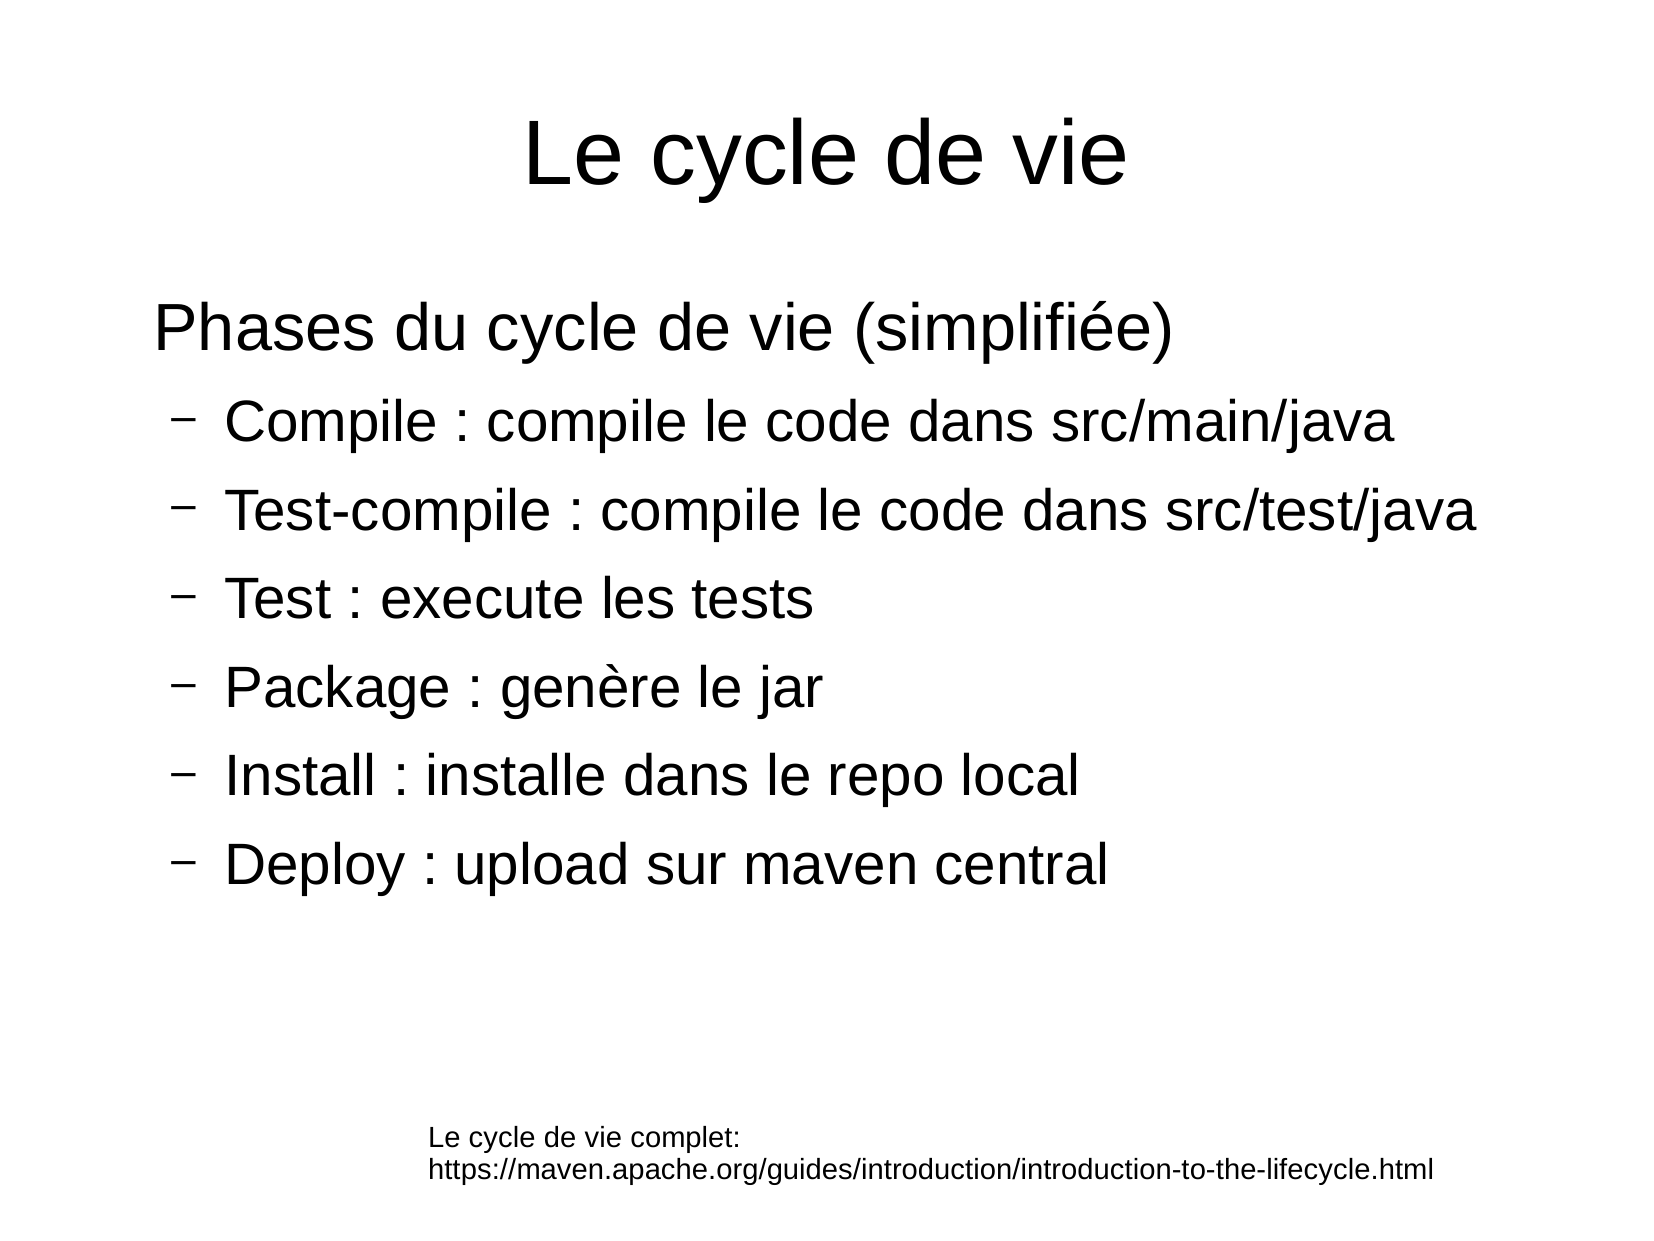

# Le cycle de vie
Phases du cycle de vie (simplifiée)
Compile : compile le code dans src/main/java
Test-compile : compile le code dans src/test/java
Test : execute les tests
Package : genère le jar
Install : installe dans le repo local
Deploy : upload sur maven central
Le cycle de vie complet:
https://maven.apache.org/guides/introduction/introduction-to-the-lifecycle.html